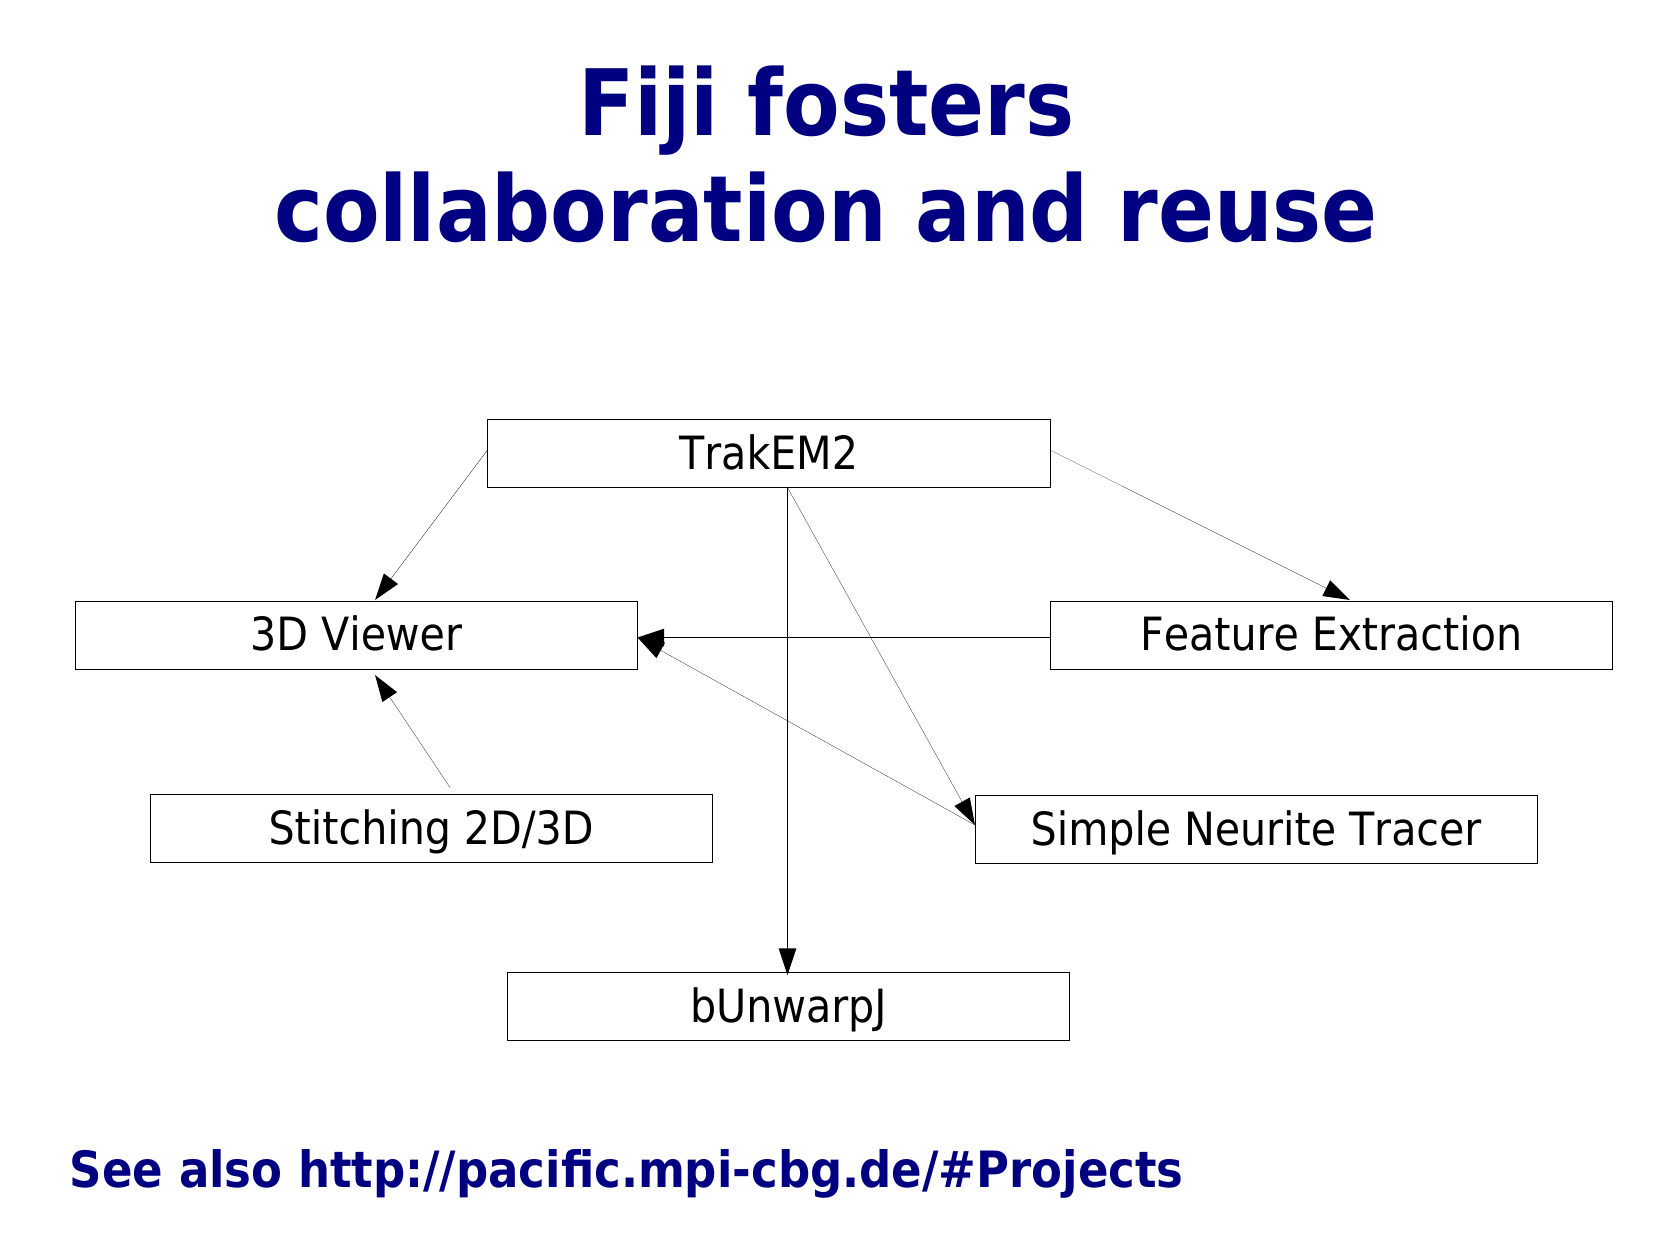

# Fiji fosters collaboration and reuse
TrakEM2
3D Viewer
Feature Extraction
Stitching 2D/3D
Simple Neurite Tracer
bUnwarpJ
See also http://pacific.mpi-cbg.de/#Projects